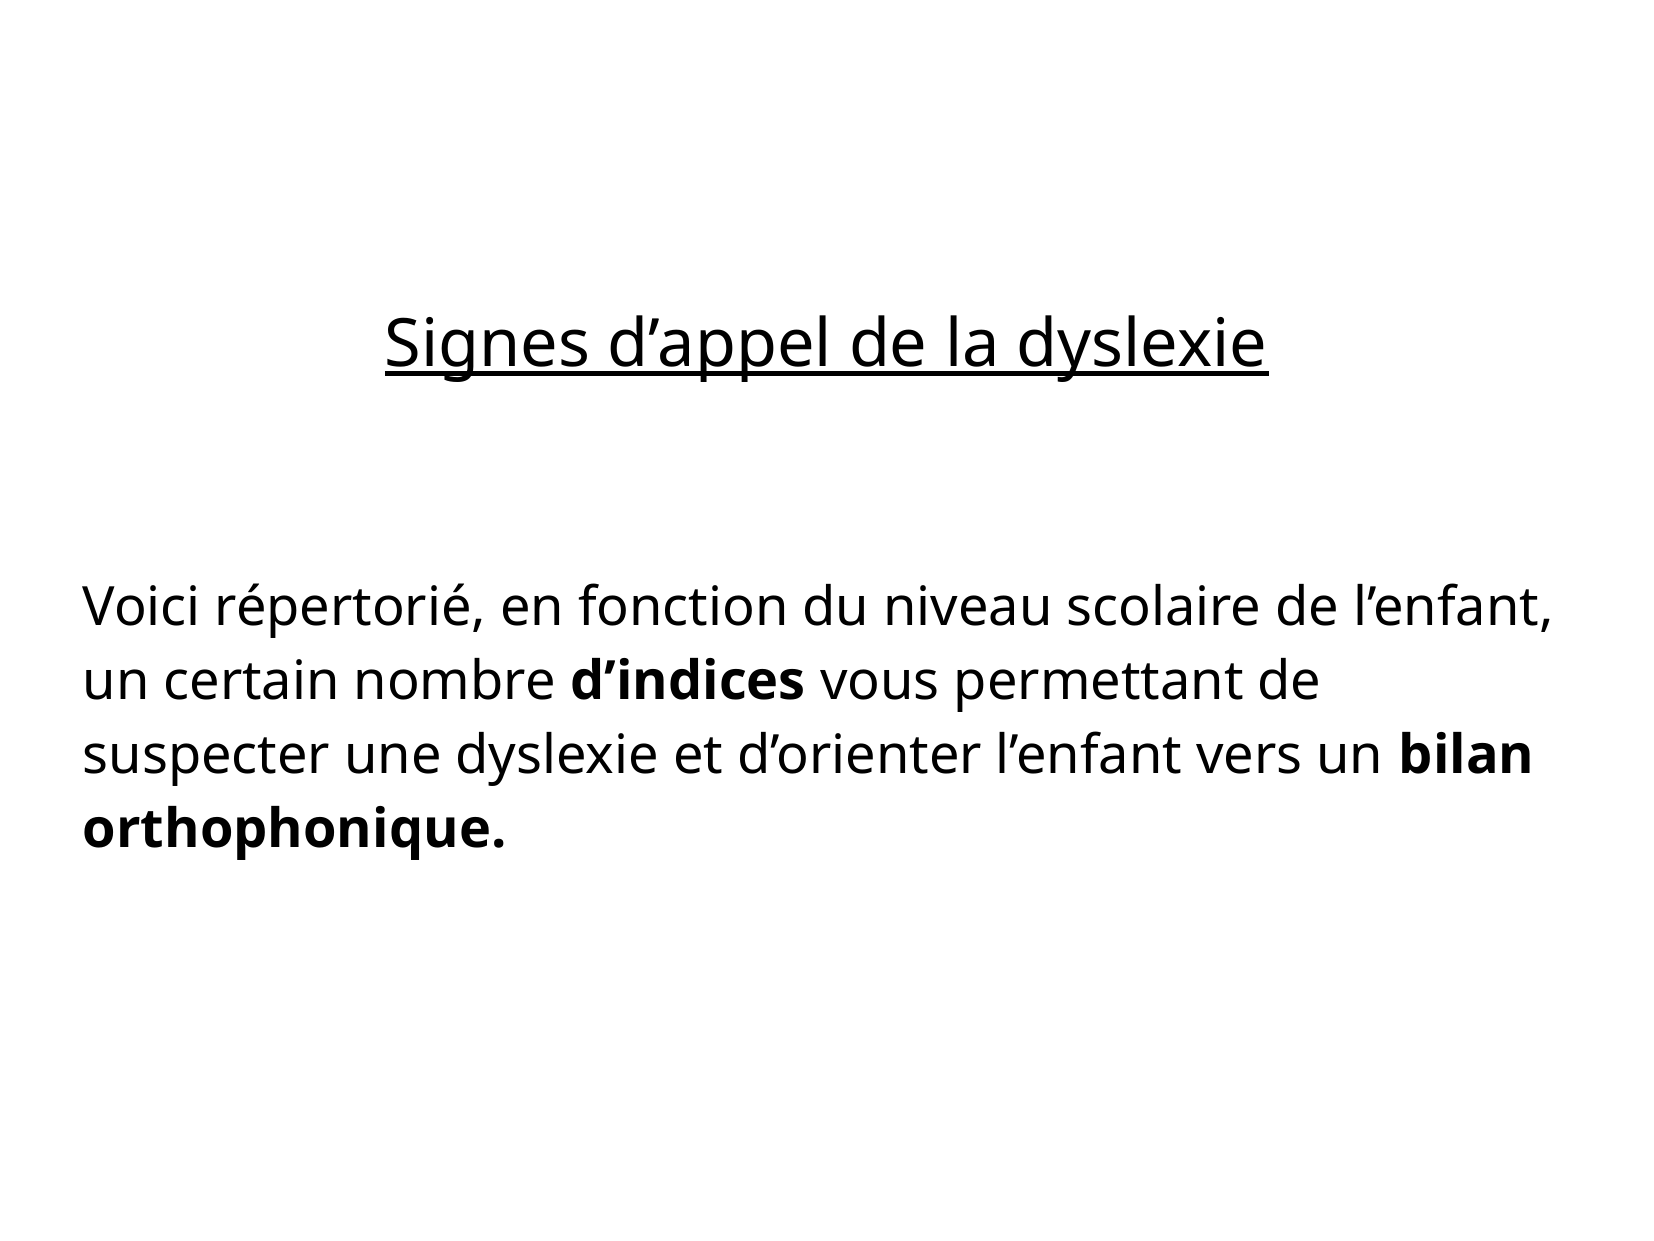

# Signes d’appel de la dyslexie
Voici répertorié, en fonction du niveau scolaire de l’enfant, un certain nombre d’indices vous permettant de suspecter une dyslexie et d’orienter l’enfant vers un bilan orthophonique.